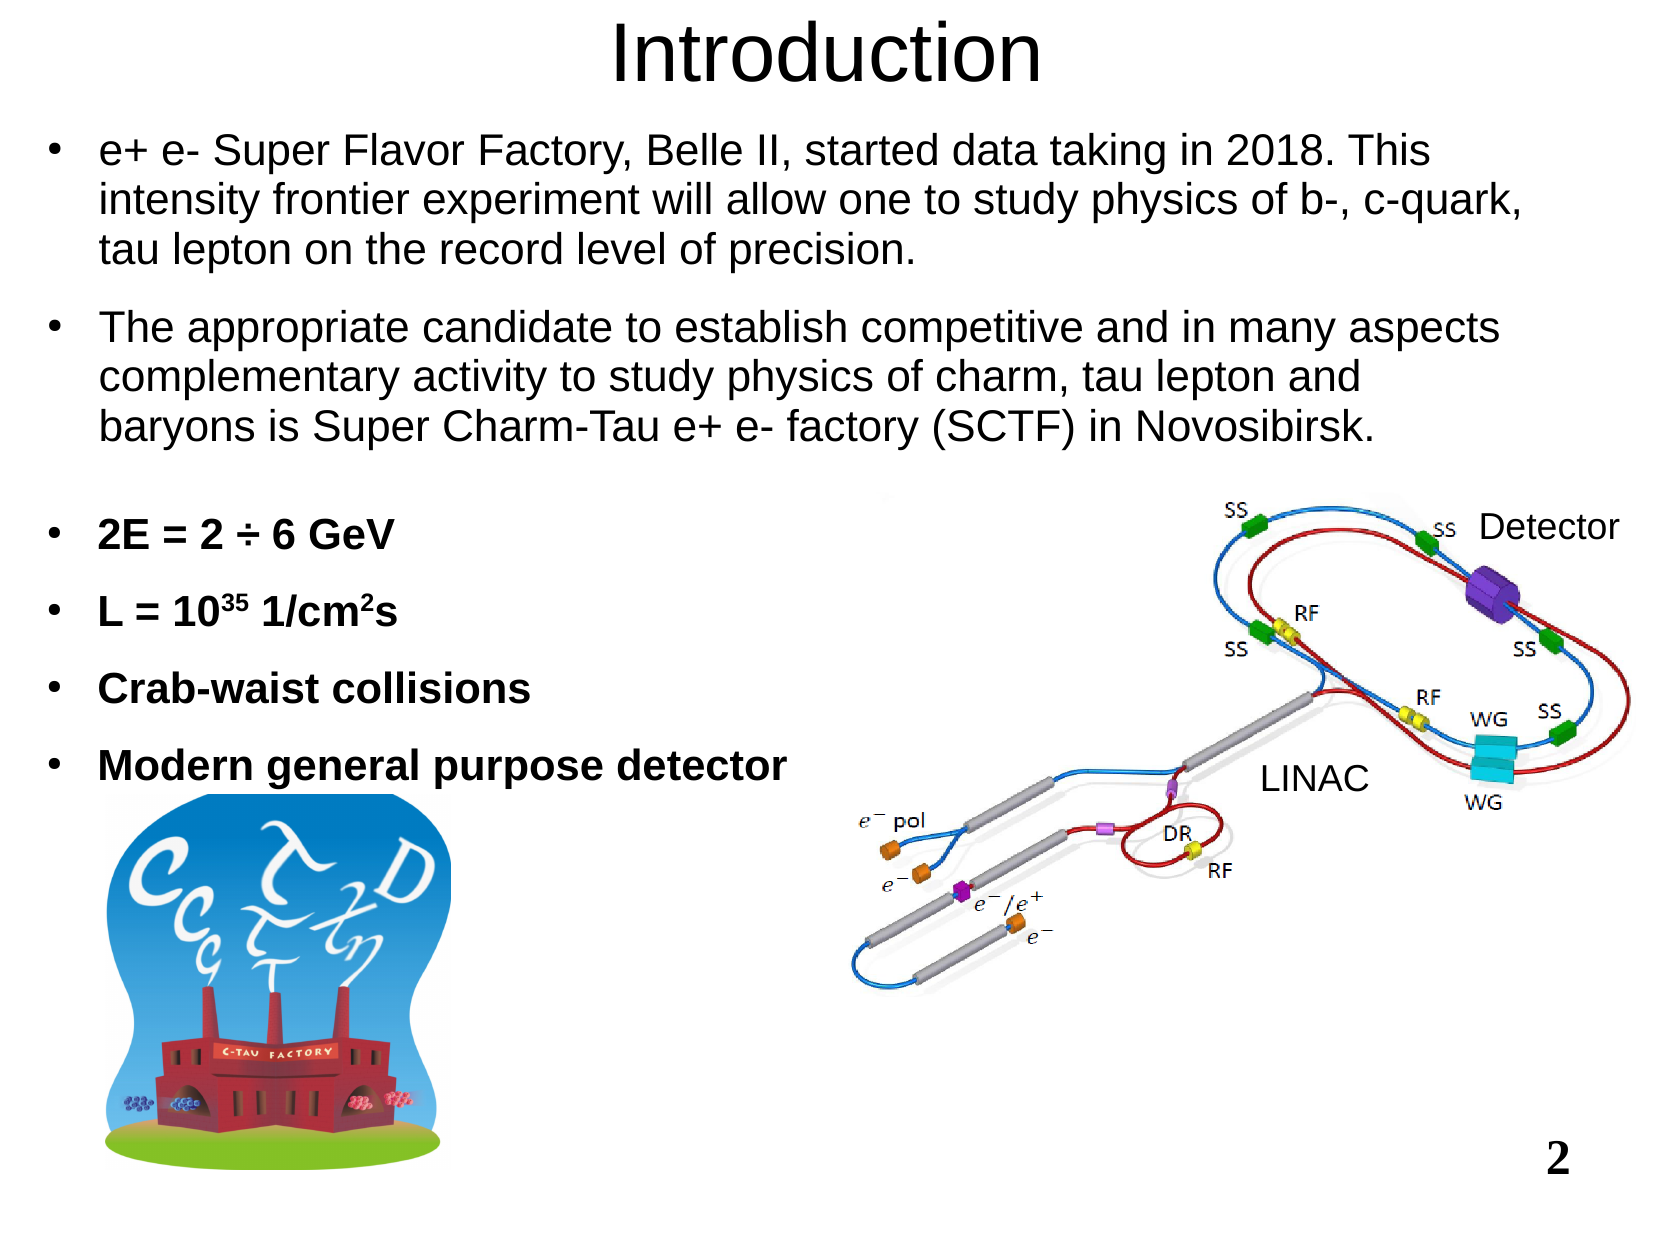

# Introduction
e+ e- Super Flavor Factory, Belle II, started data taking in 2018. This intensity frontier experiment will allow one to study physics of b-, c-quark, tau lepton on the record level of precision.
The appropriate candidate to establish competitive and in many aspects complementary activity to study physics of charm, tau lepton and baryons is Super Charm-Tau e+ e- factory (SCTF) in Novosibirsk.
Detector
2E = 2 ÷ 6 GeV
L = 1035 1/cm2s
Crab-waist collisions
Modern general purpose detector
LINAC
2